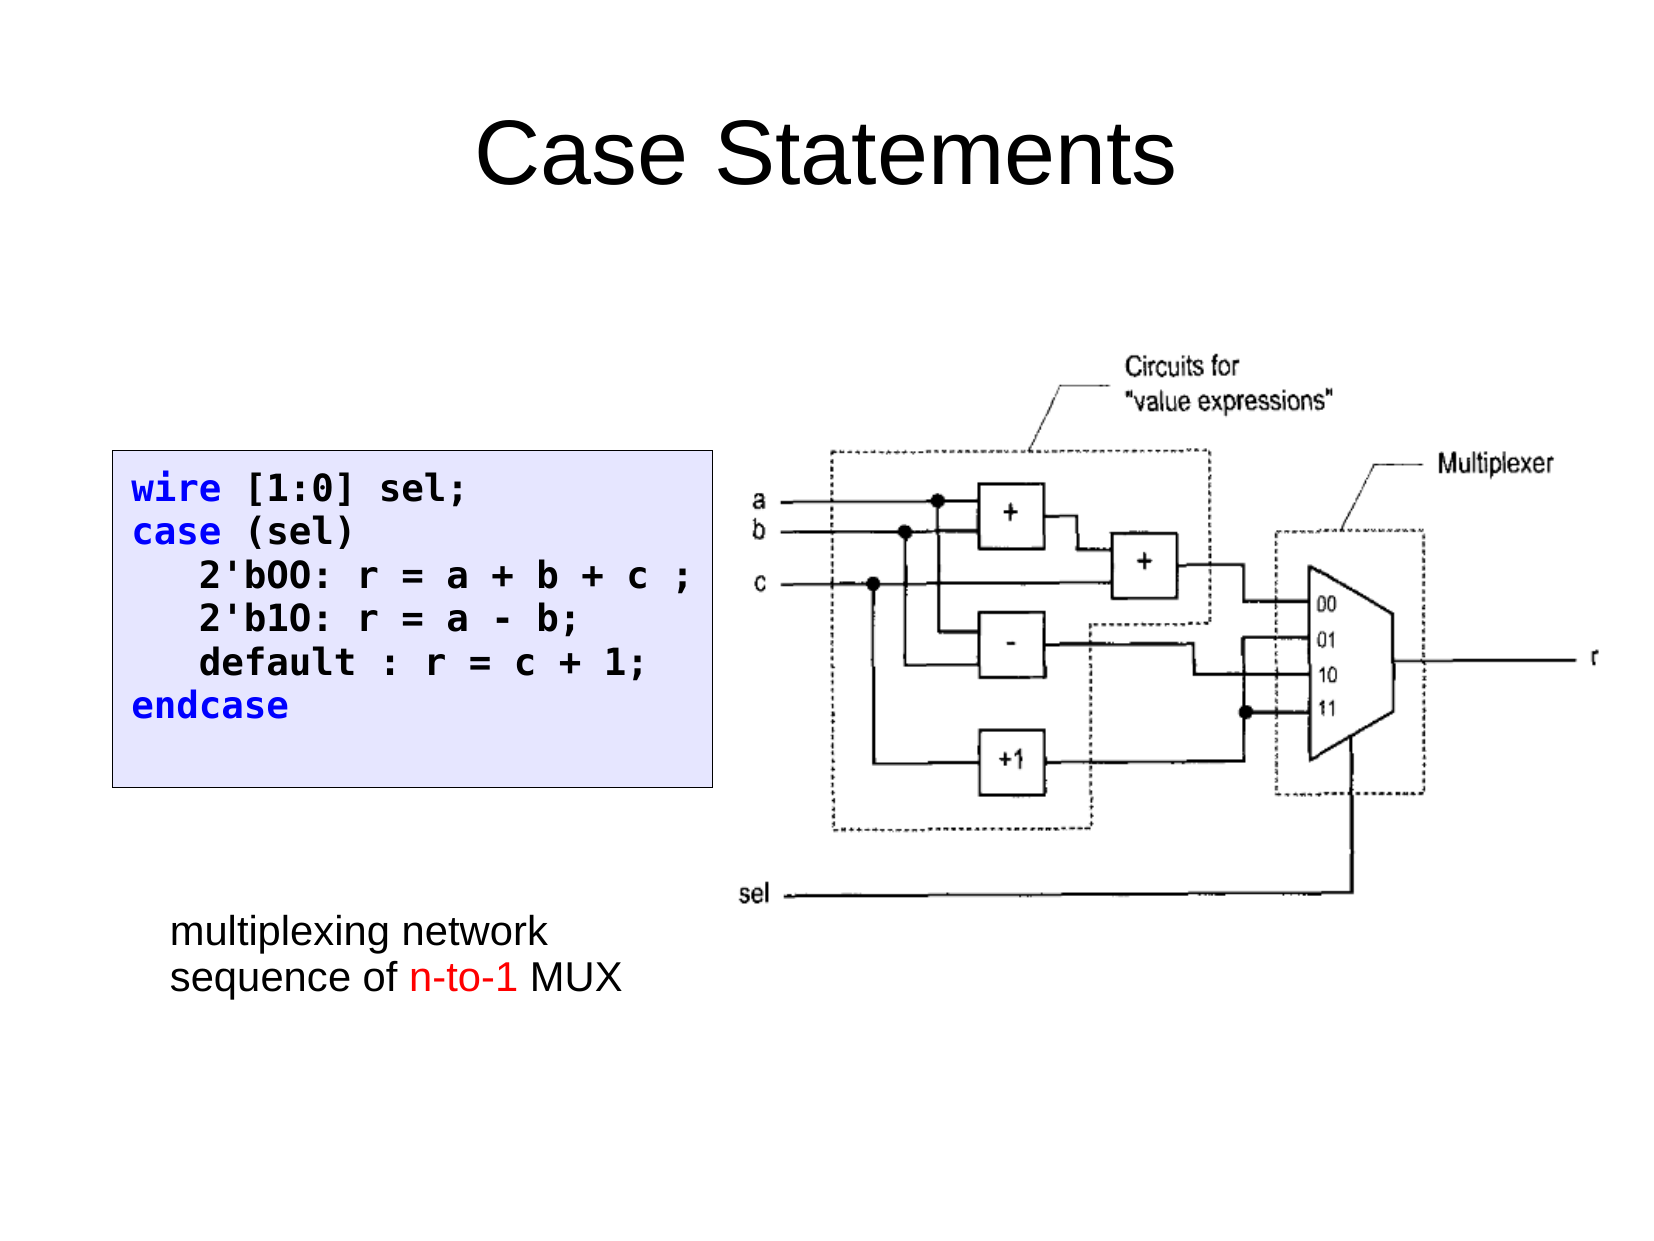

# Case Statements
wire [1:0] sel;
case (sel)
 2'bOO: r = a + b + c ;
 2'b1O: r = a - b;
 default : r = c + 1;
endcase
multiplexing network
sequence of n-to-1 MUX